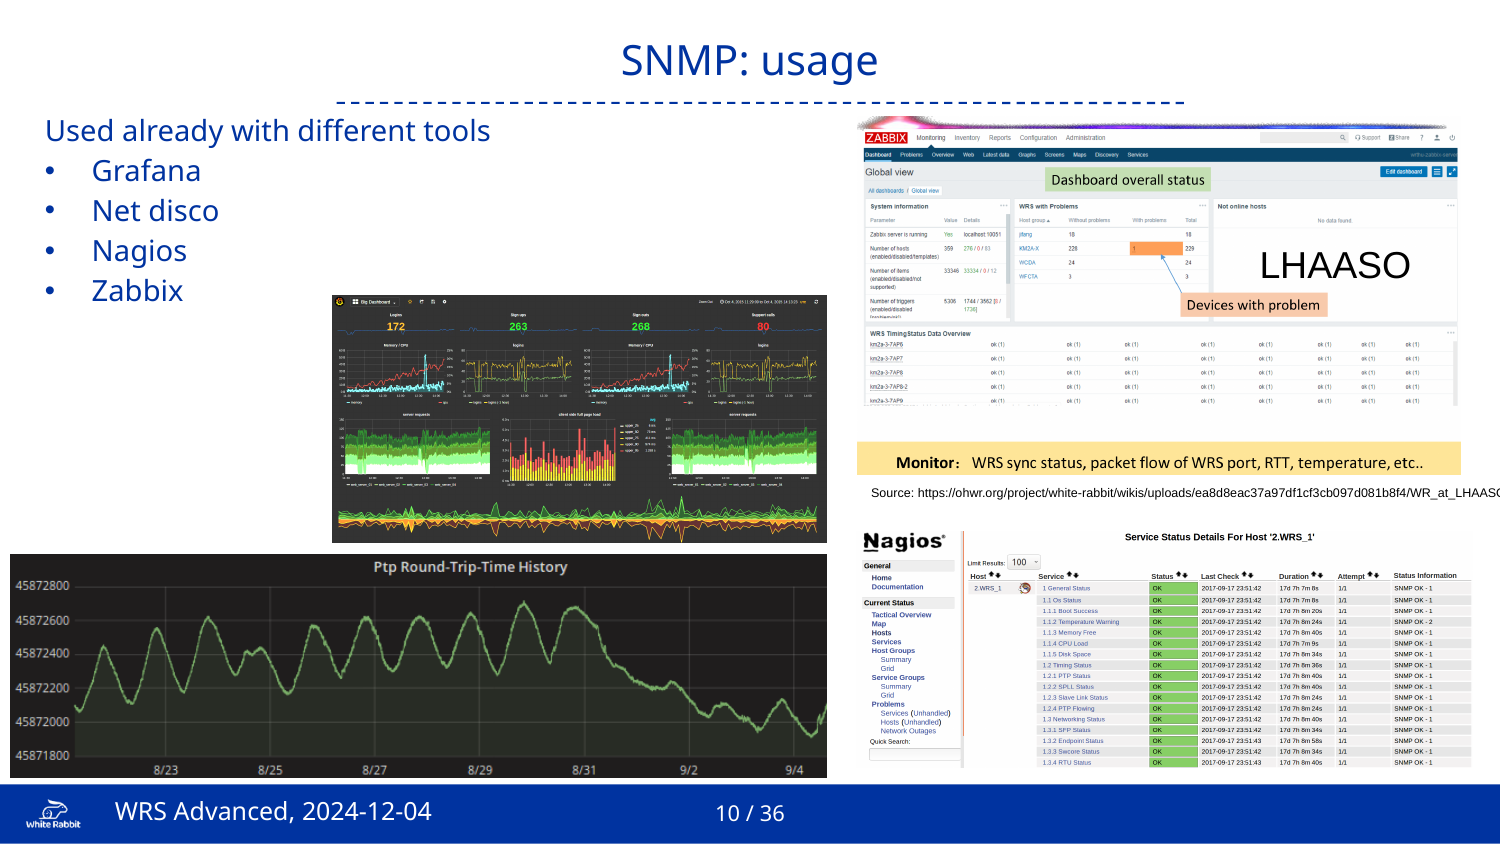

# SNMP: usage
Used already with different tools
Grafana
Net disco
Nagios
Zabbix
LHAASO
Source: https://ohwr.org/project/white-rabbit/wikis/uploads/ea8d8eac37a97df1cf3cb097d081b8f4/WR_at_LHAASO.pdf
WRS Advanced, 2024-12-04